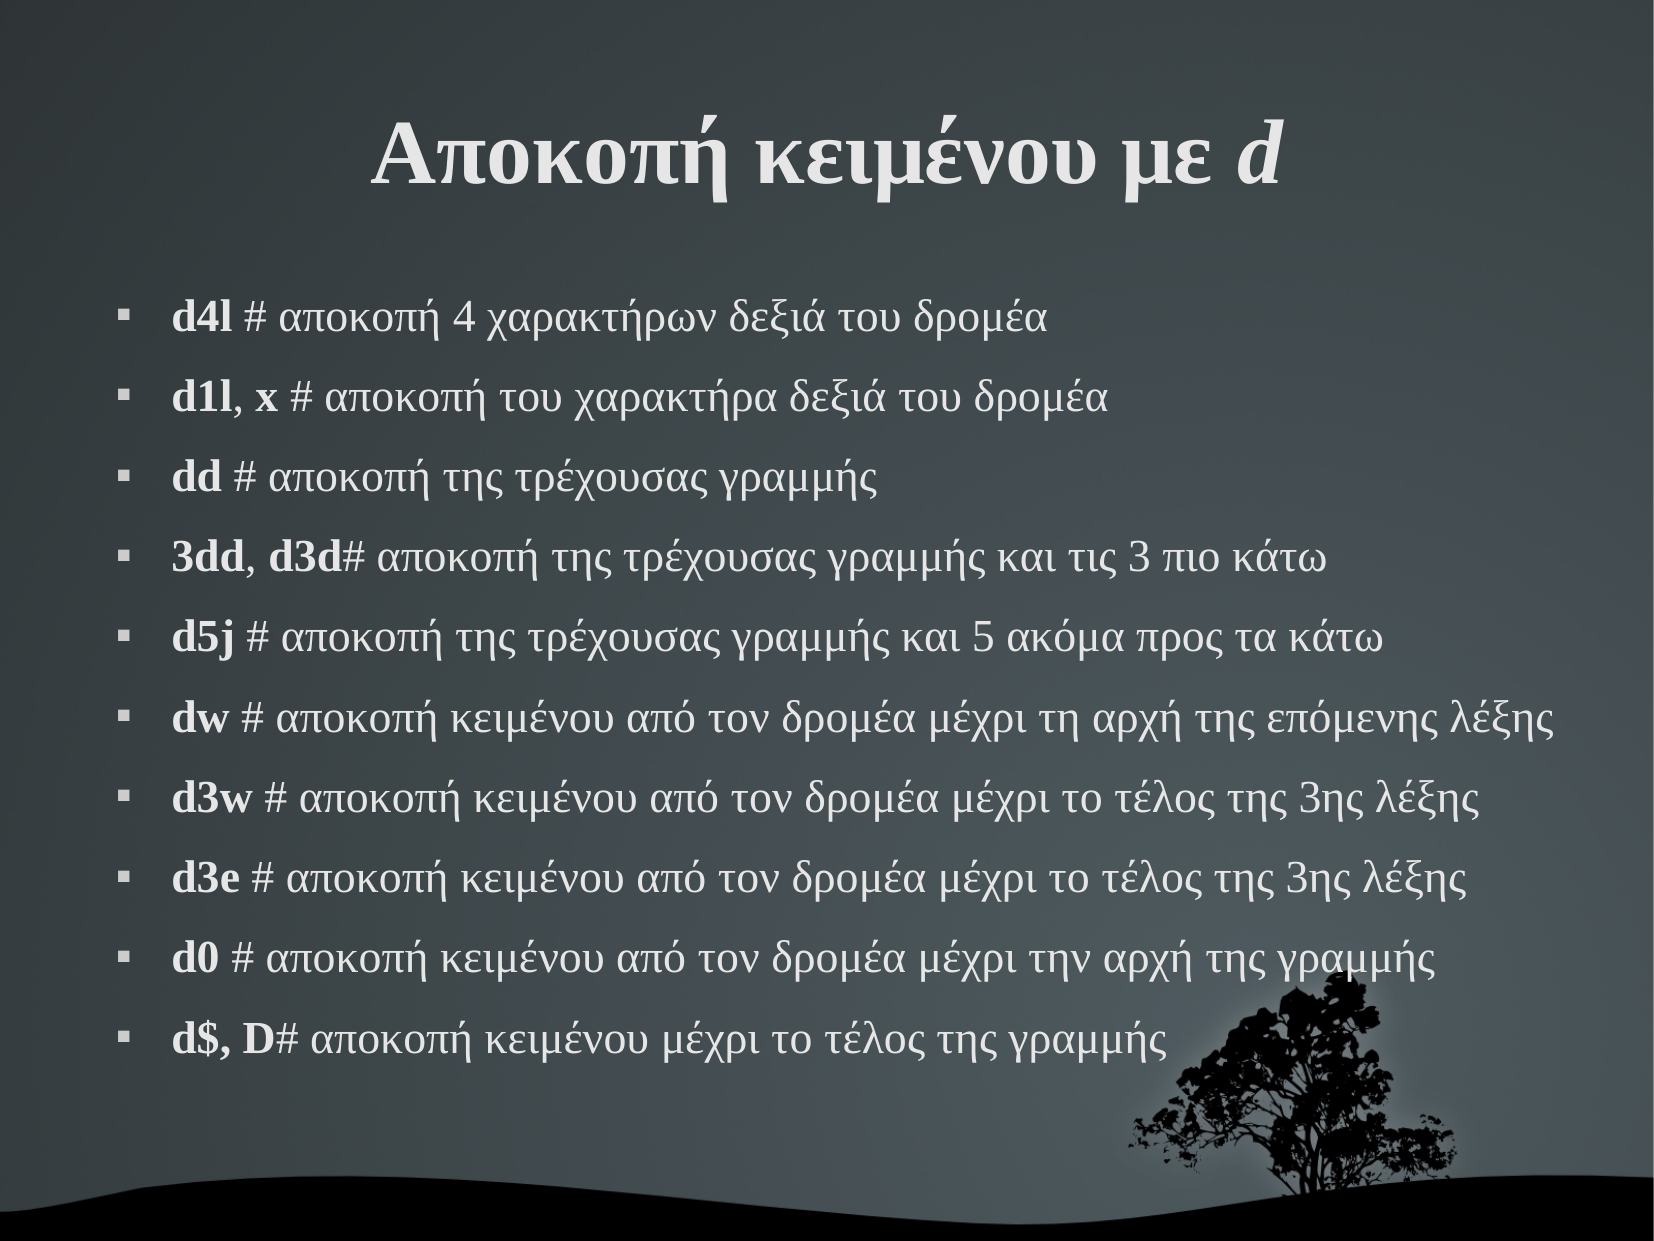

# Αποκοπή κειμένου με d
d4l # αποκοπή 4 χαρακτήρων δεξιά του δρομέα
d1l, x # αποκοπή του χαρακτήρα δεξιά του δρομέα
dd # αποκοπή της τρέχουσας γραμμής
3dd, d3d# αποκοπή της τρέχουσας γραμμής και τις 3 πιο κάτω
d5j # αποκοπή της τρέχουσας γραμμής και 5 ακόμα προς τα κάτω
dw # αποκοπή κειμένου από τον δρομέα μέχρι τη αρχή της επόμενης λέξης
d3w # αποκοπή κειμένου από τον δρομέα μέχρι το τέλος της 3ης λέξης
d3e # αποκοπή κειμένου από τον δρομέα μέχρι το τέλος της 3ης λέξης
d0 # αποκοπή κειμένου από τον δρομέα μέχρι την αρχή της γραμμής
d$, D# αποκοπή κειμένου μέχρι το τέλος της γραμμής